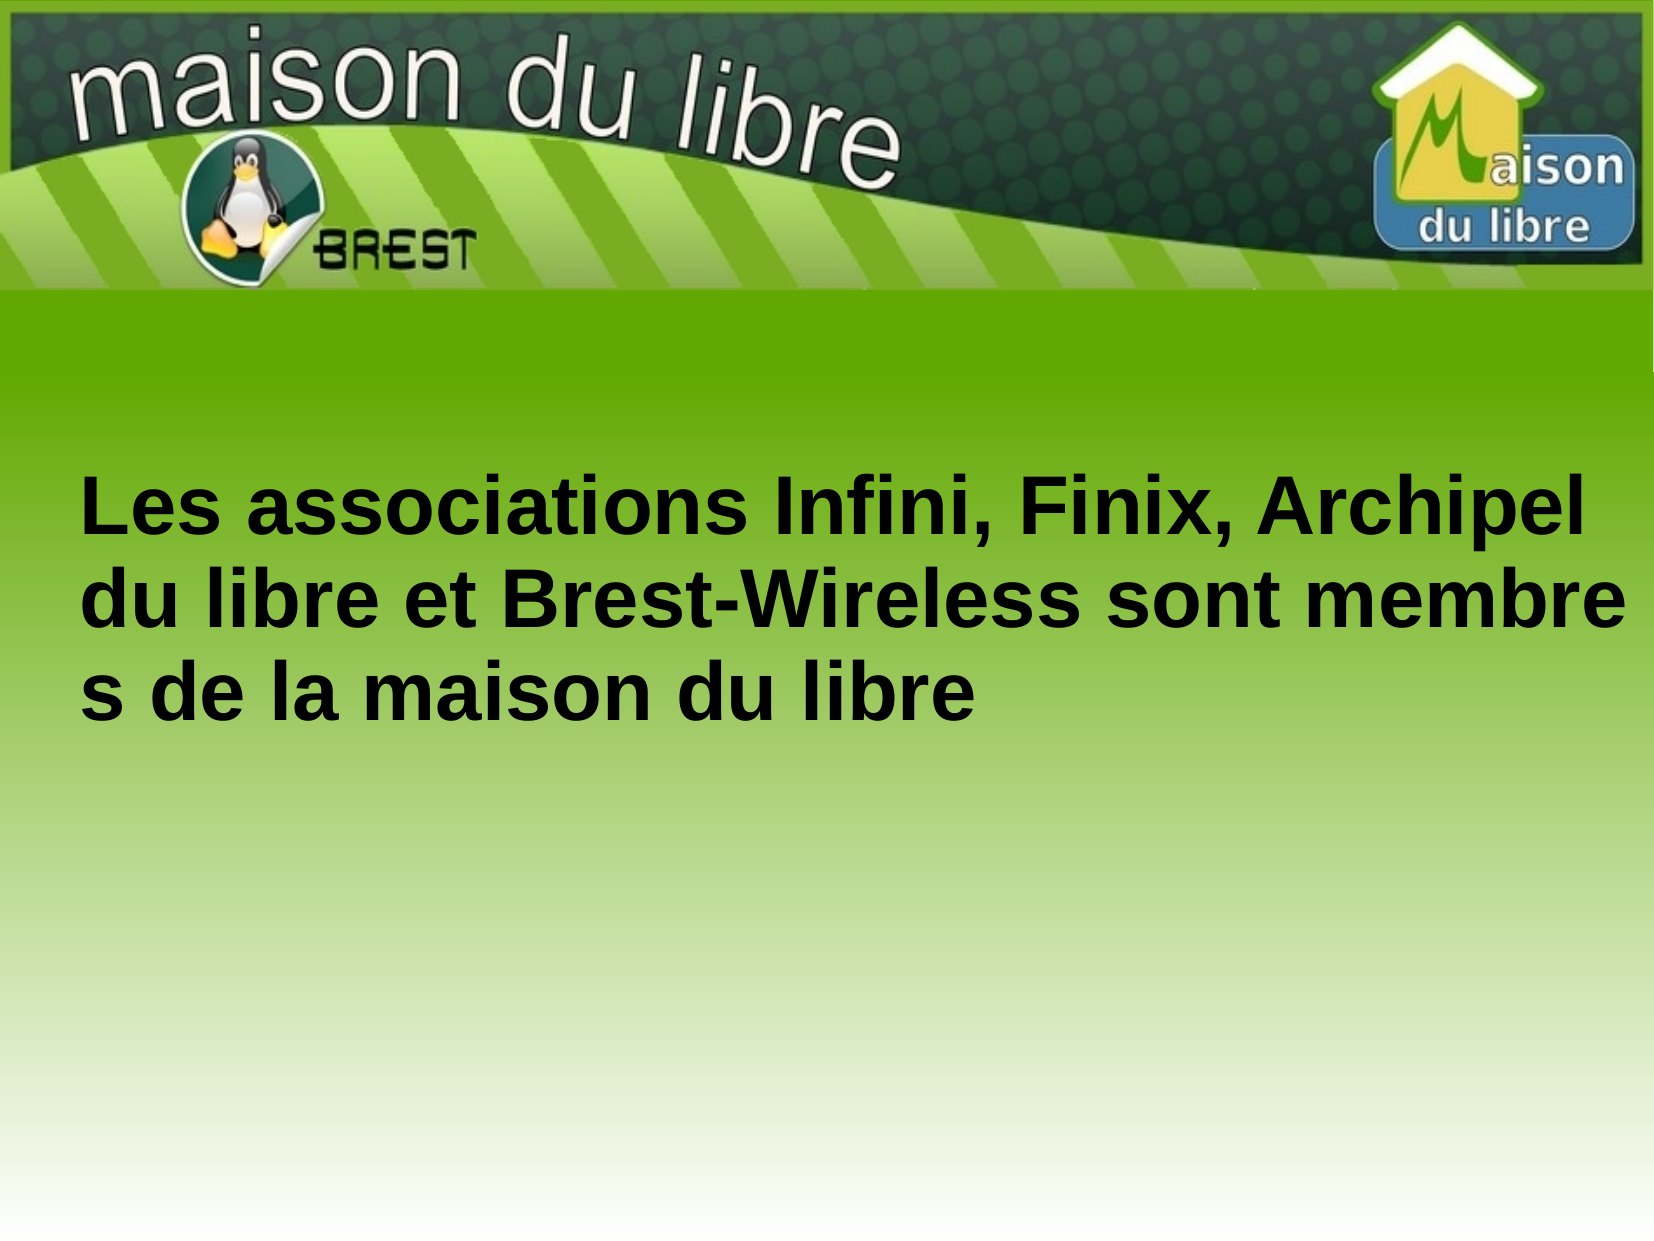

Les associations Infini, Finix, Archipel du libre et Brest-Wireless sont membre s de la maison du libre